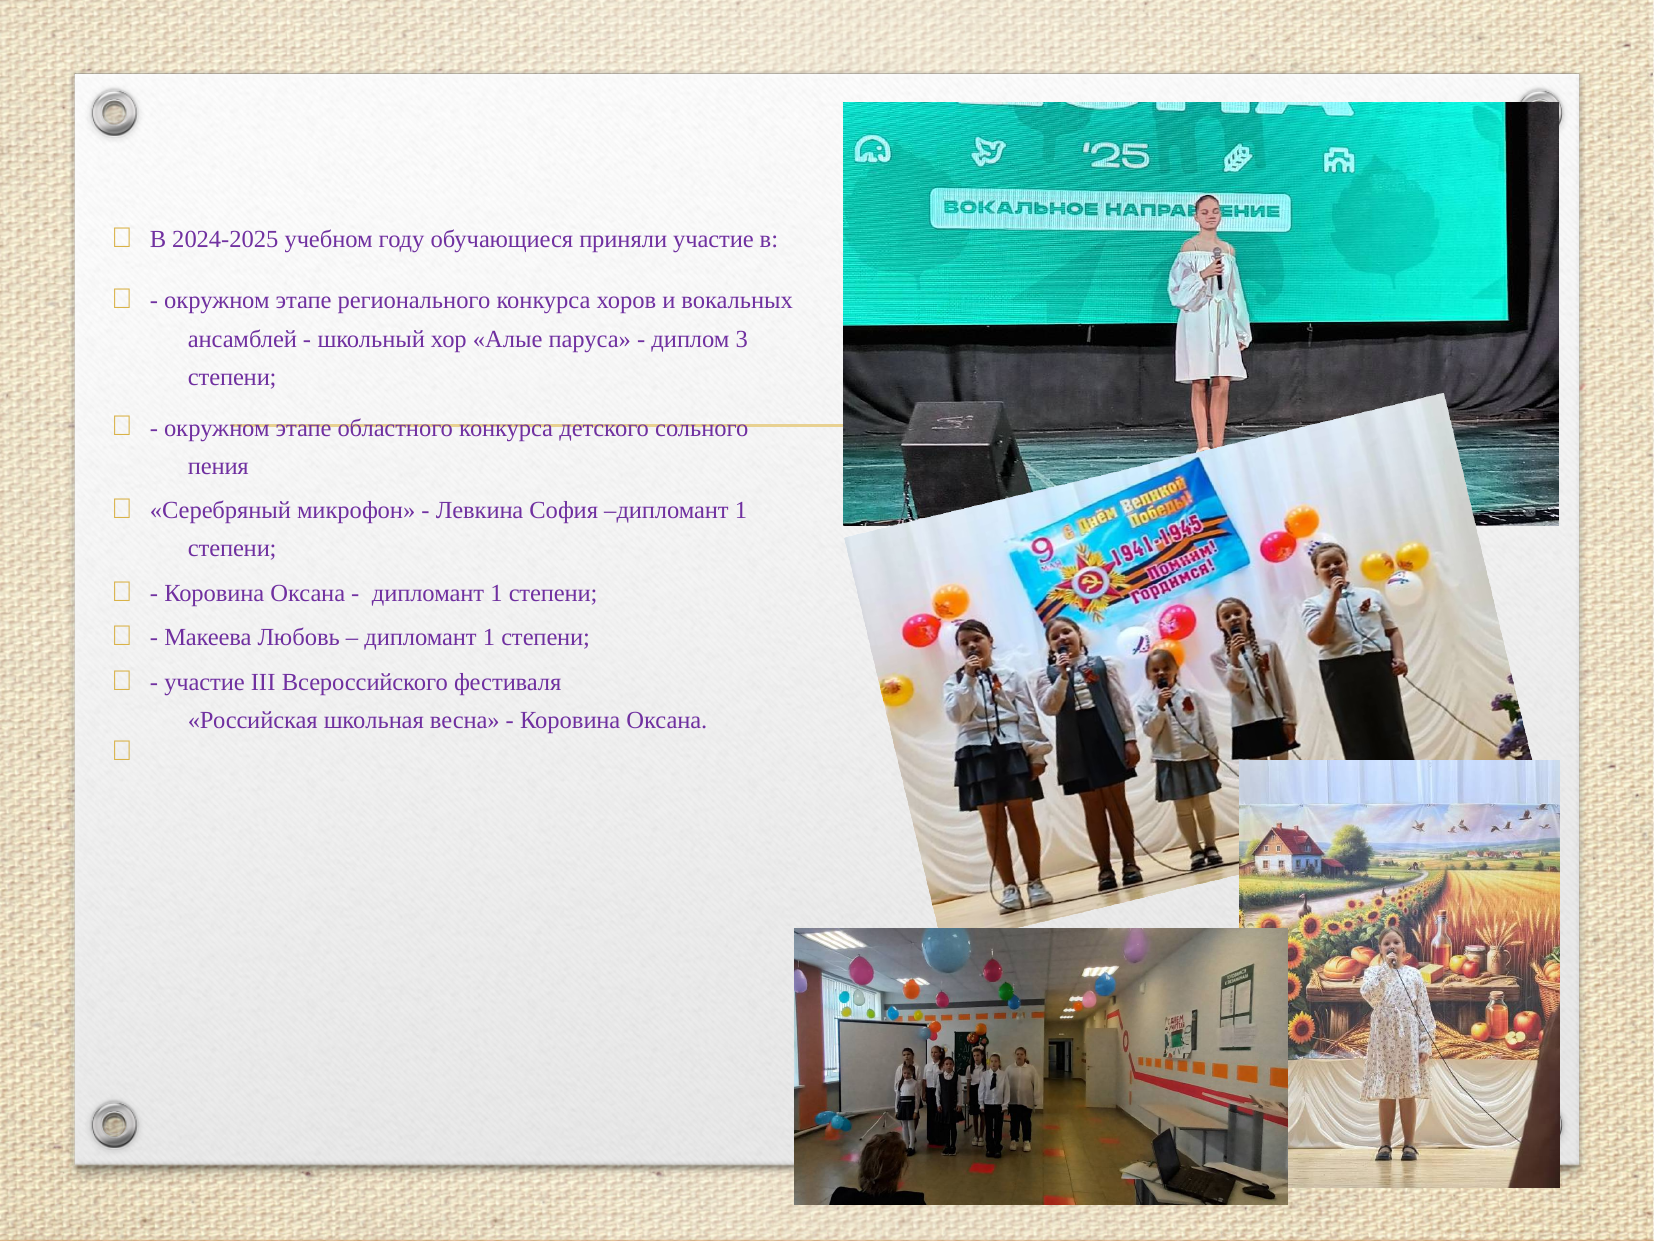

#
В 2024-2025 учебном году обучающиеся приняли участие в:
- окружном этапе регионального конкурса хоров и вокальных ансамблей - школьный хор «Алые паруса» - диплом 3 степени;
- окружном этапе областного конкурса детского сольного пения
«Серебряный микрофон» - Левкина София –дипломант 1 степени;
- Коровина Оксана - дипломант 1 степени;
- Макеева Любовь – дипломант 1 степени;
- участие III Всероссийского фестиваля «Российская школьная весна» - Коровина Оксана.